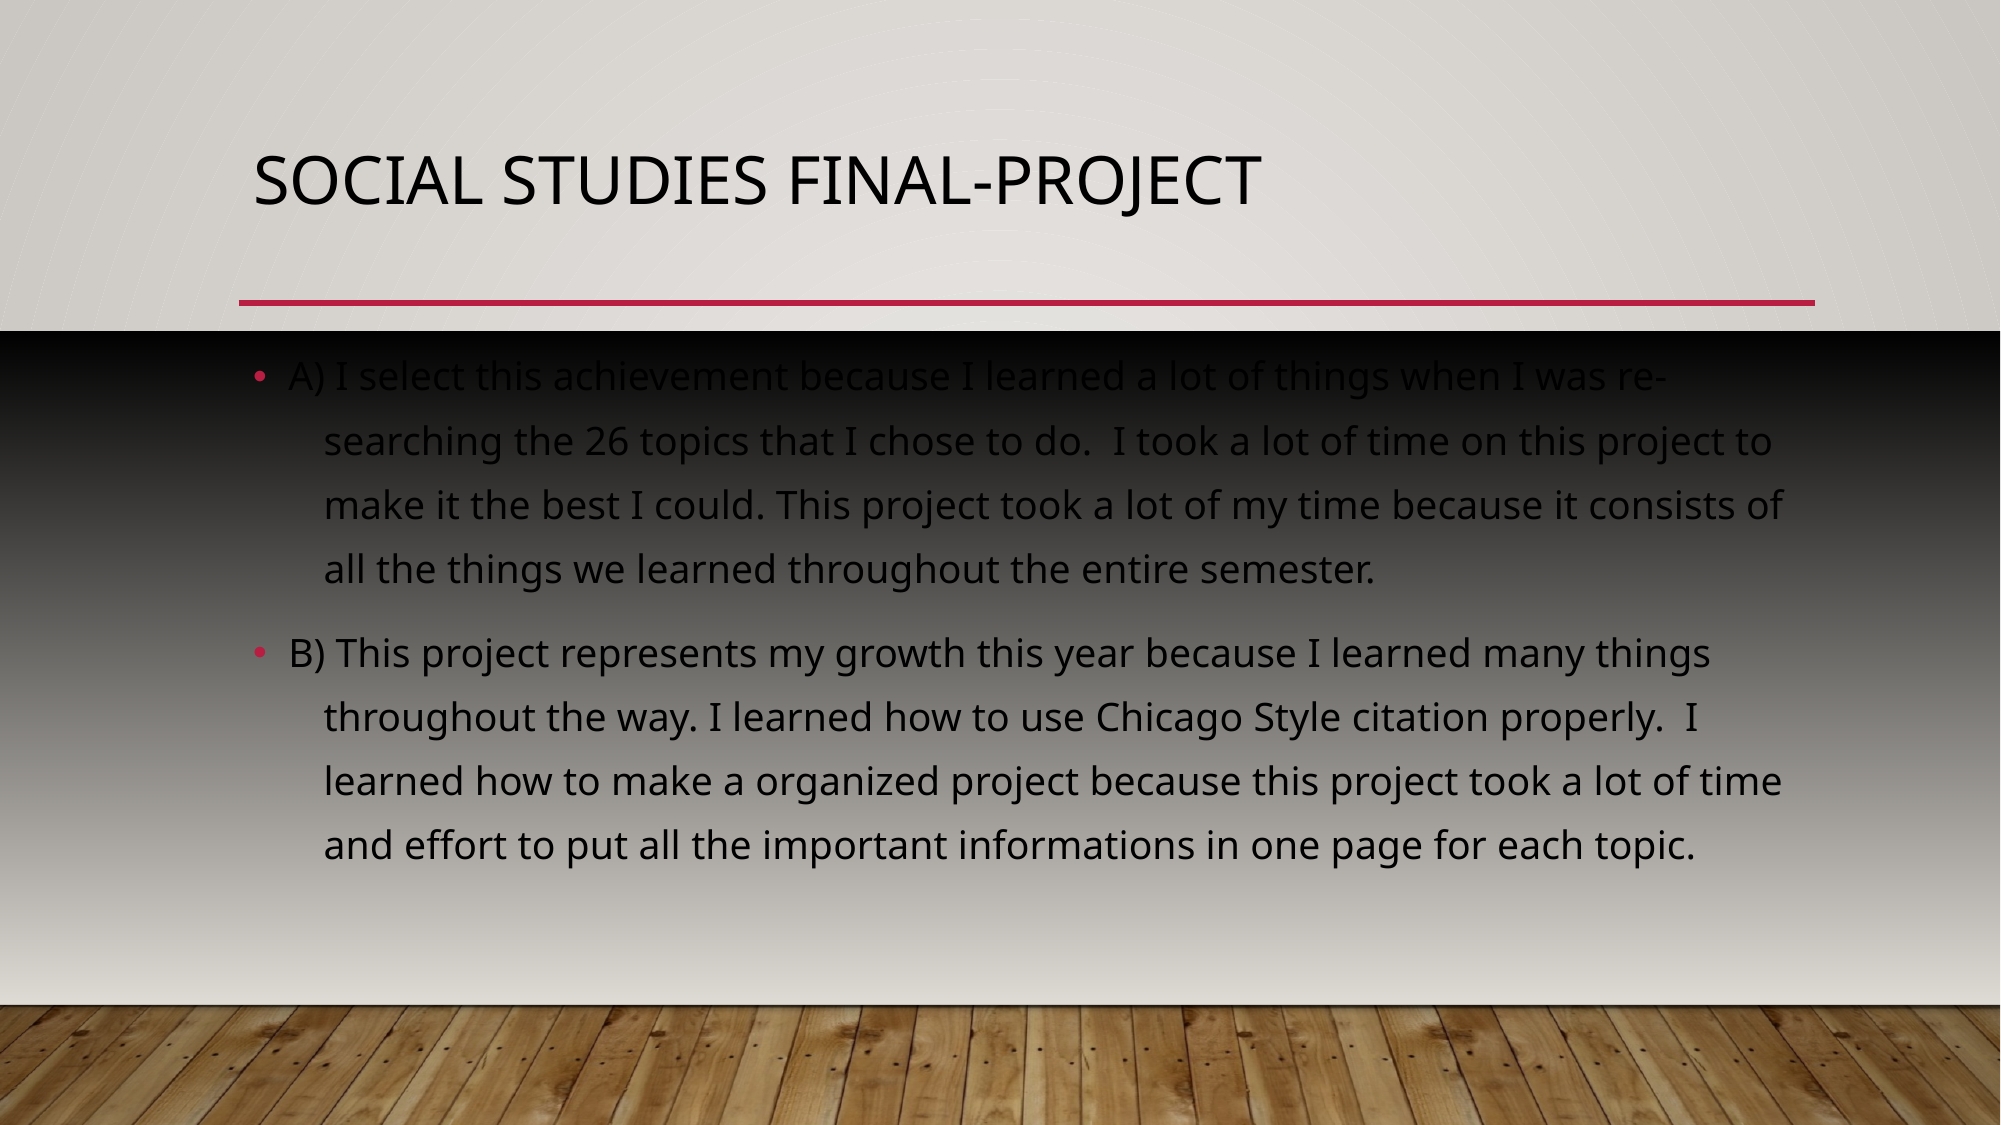

# Social studies final-project
A) I select this achievement because I learned a lot of things when I was re-searching the 26 topics that I chose to do. I took a lot of time on this project to make it the best I could. This project took a lot of my time because it consists of all the things we learned throughout the entire semester.
B) This project represents my growth this year because I learned many things throughout the way. I learned how to use Chicago Style citation properly. I learned how to make a organized project because this project took a lot of time and effort to put all the important informations in one page for each topic.